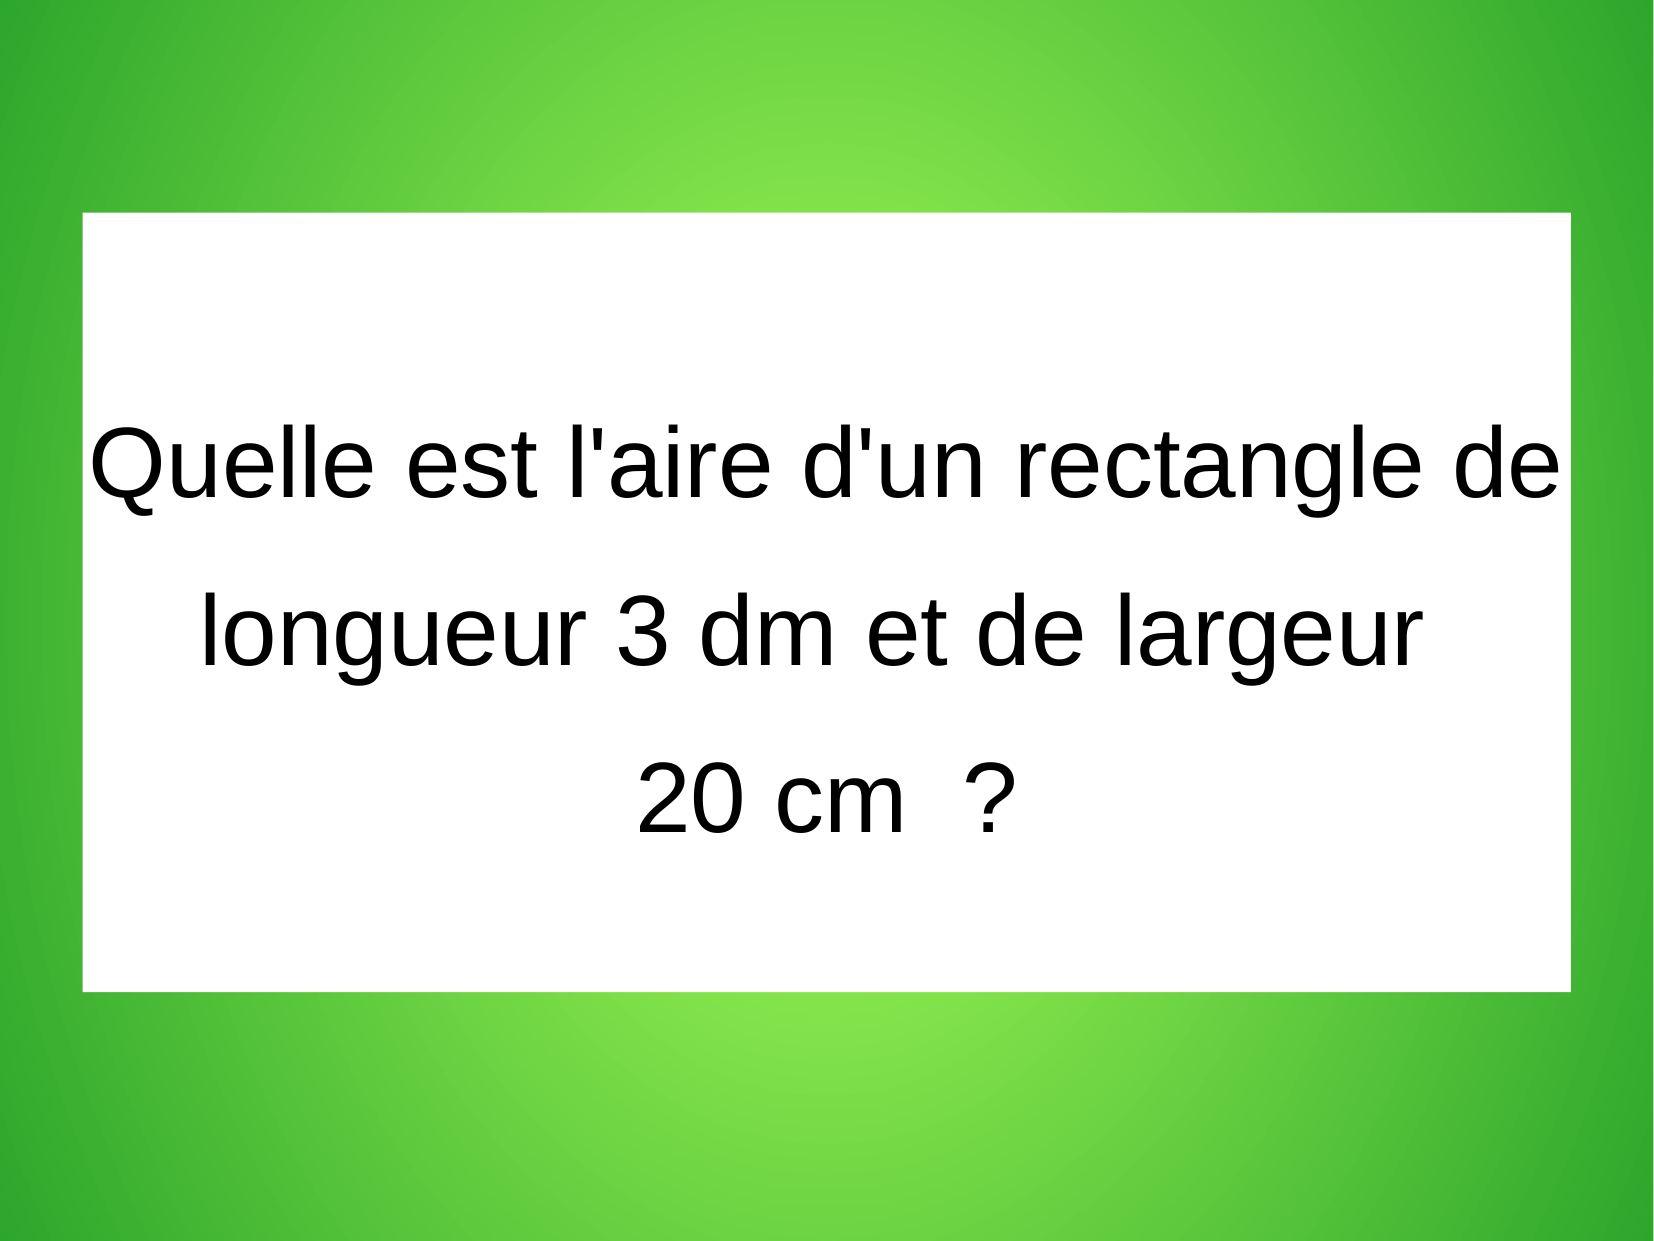

# Quelle est l'aire d'un rectangle de longueur 3 dm et de largeur
20 cm  ?